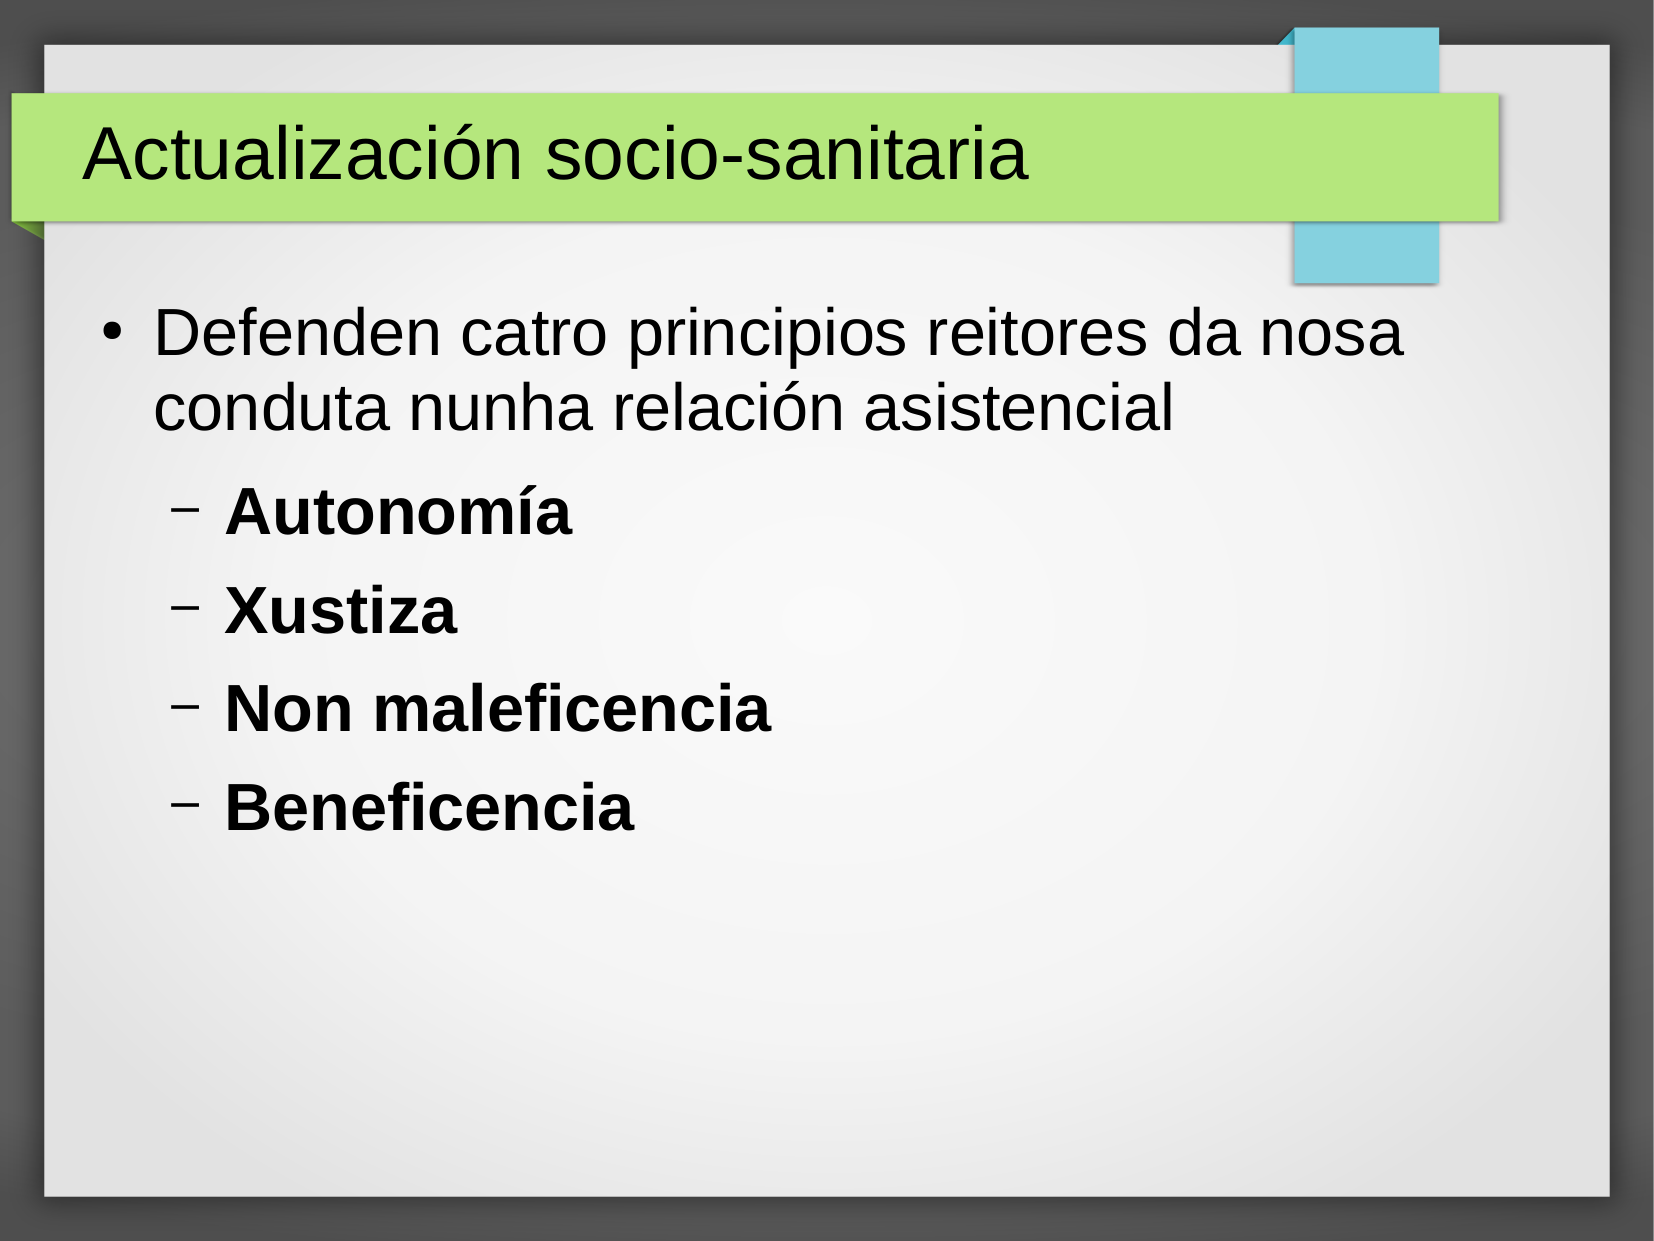

# Actualización socio-sanitaria
Defenden catro principios reitores da nosa conduta nunha relación asistencial
Autonomía
Xustiza
Non maleficencia
Beneficencia